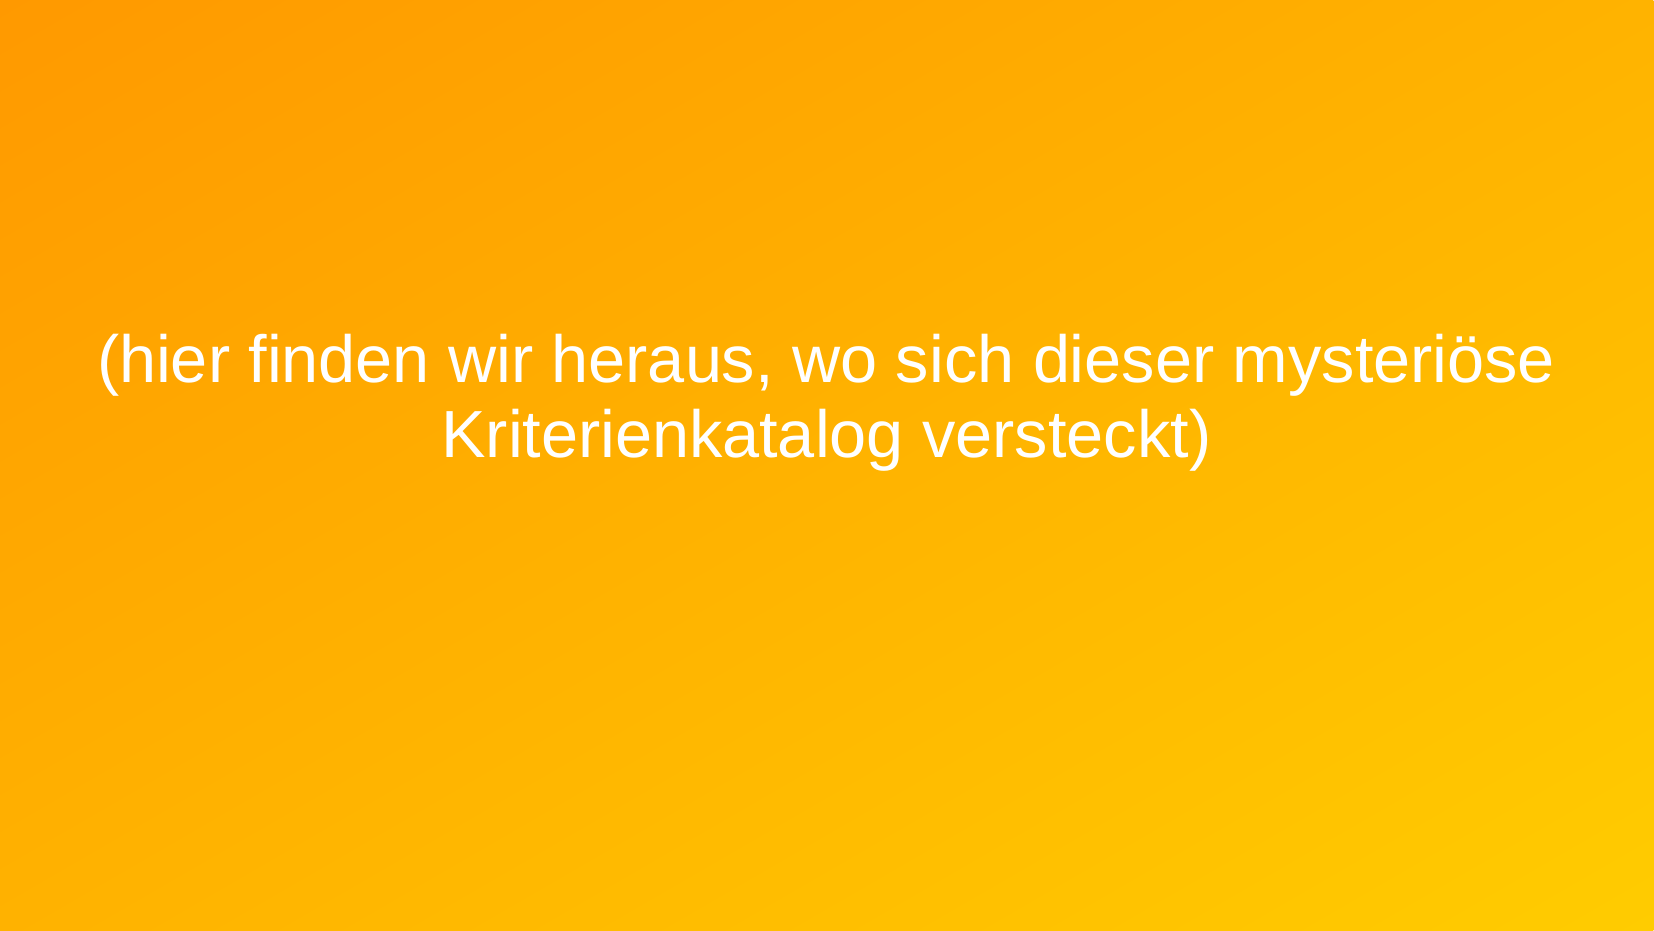

# (hier finden wir heraus, wo sich dieser mysteriöse Kriterienkatalog versteckt)